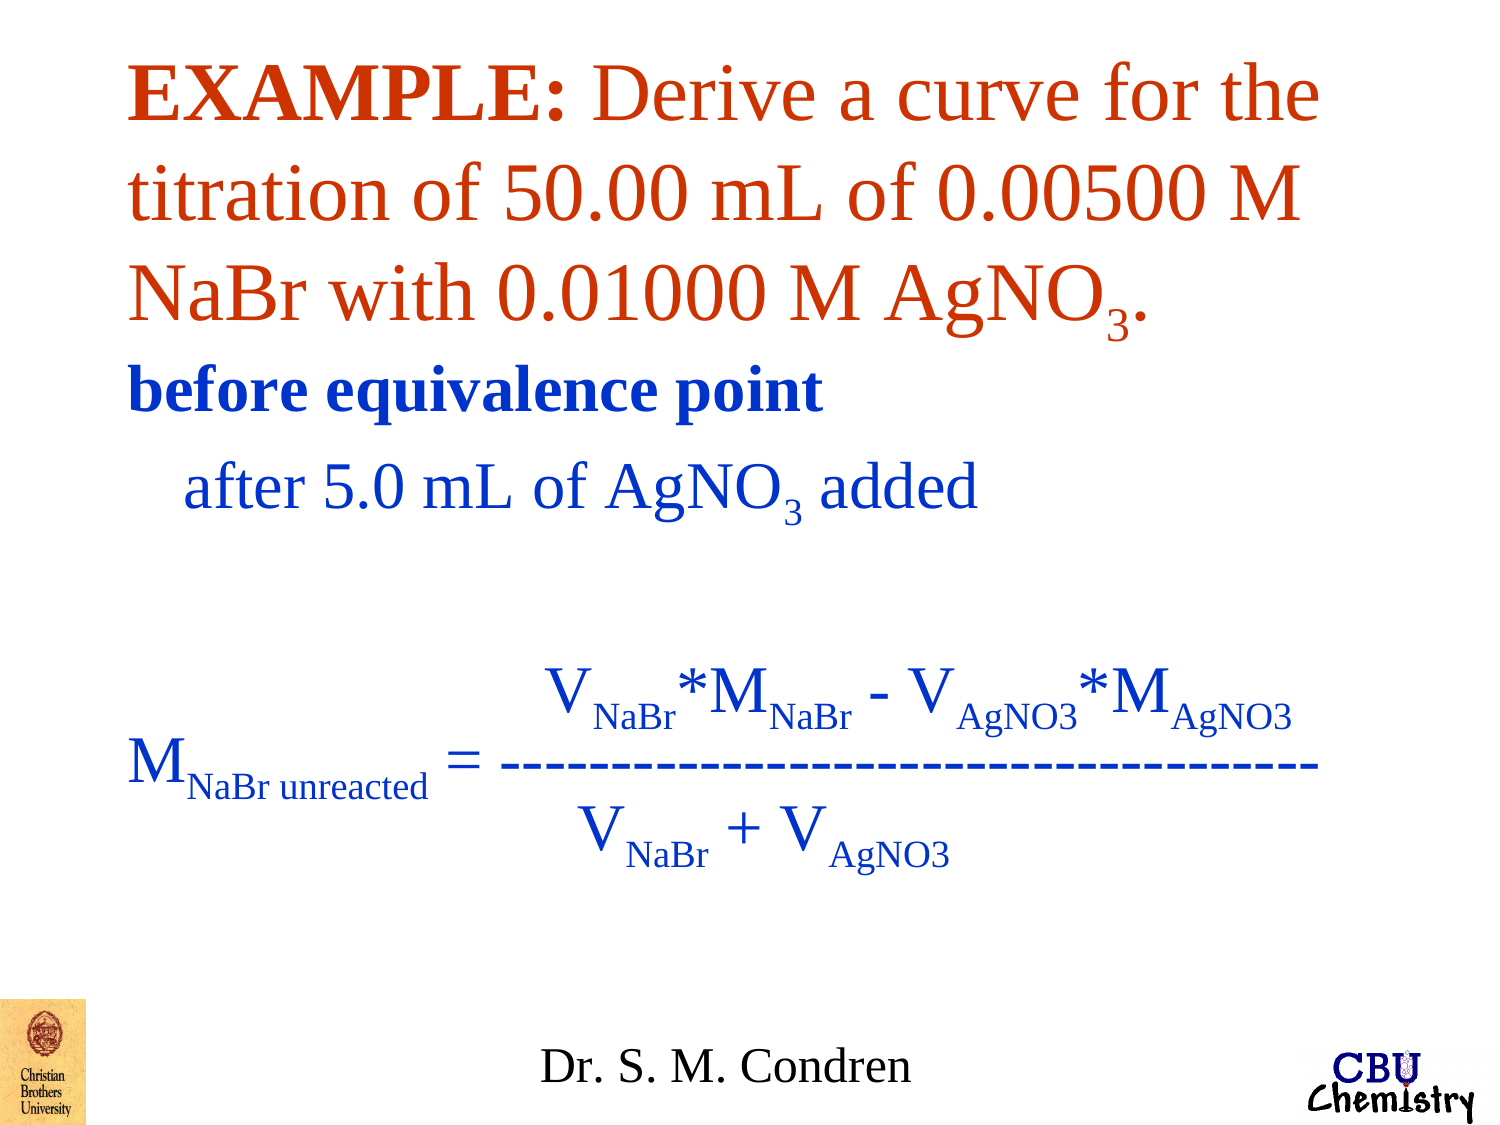

# EXAMPLE: Derive a curve for the titration of 50.00 mL of 0.00500 M NaBr with 0.01000 M AgNO3.
before equivalence point
	after 5.0 mL of AgNO3 added
			 VNaBr*MNaBr - VAgNO3*MAgNO3
MNaBr unreacted = -------------------------------------
				VNaBr + VAgNO3